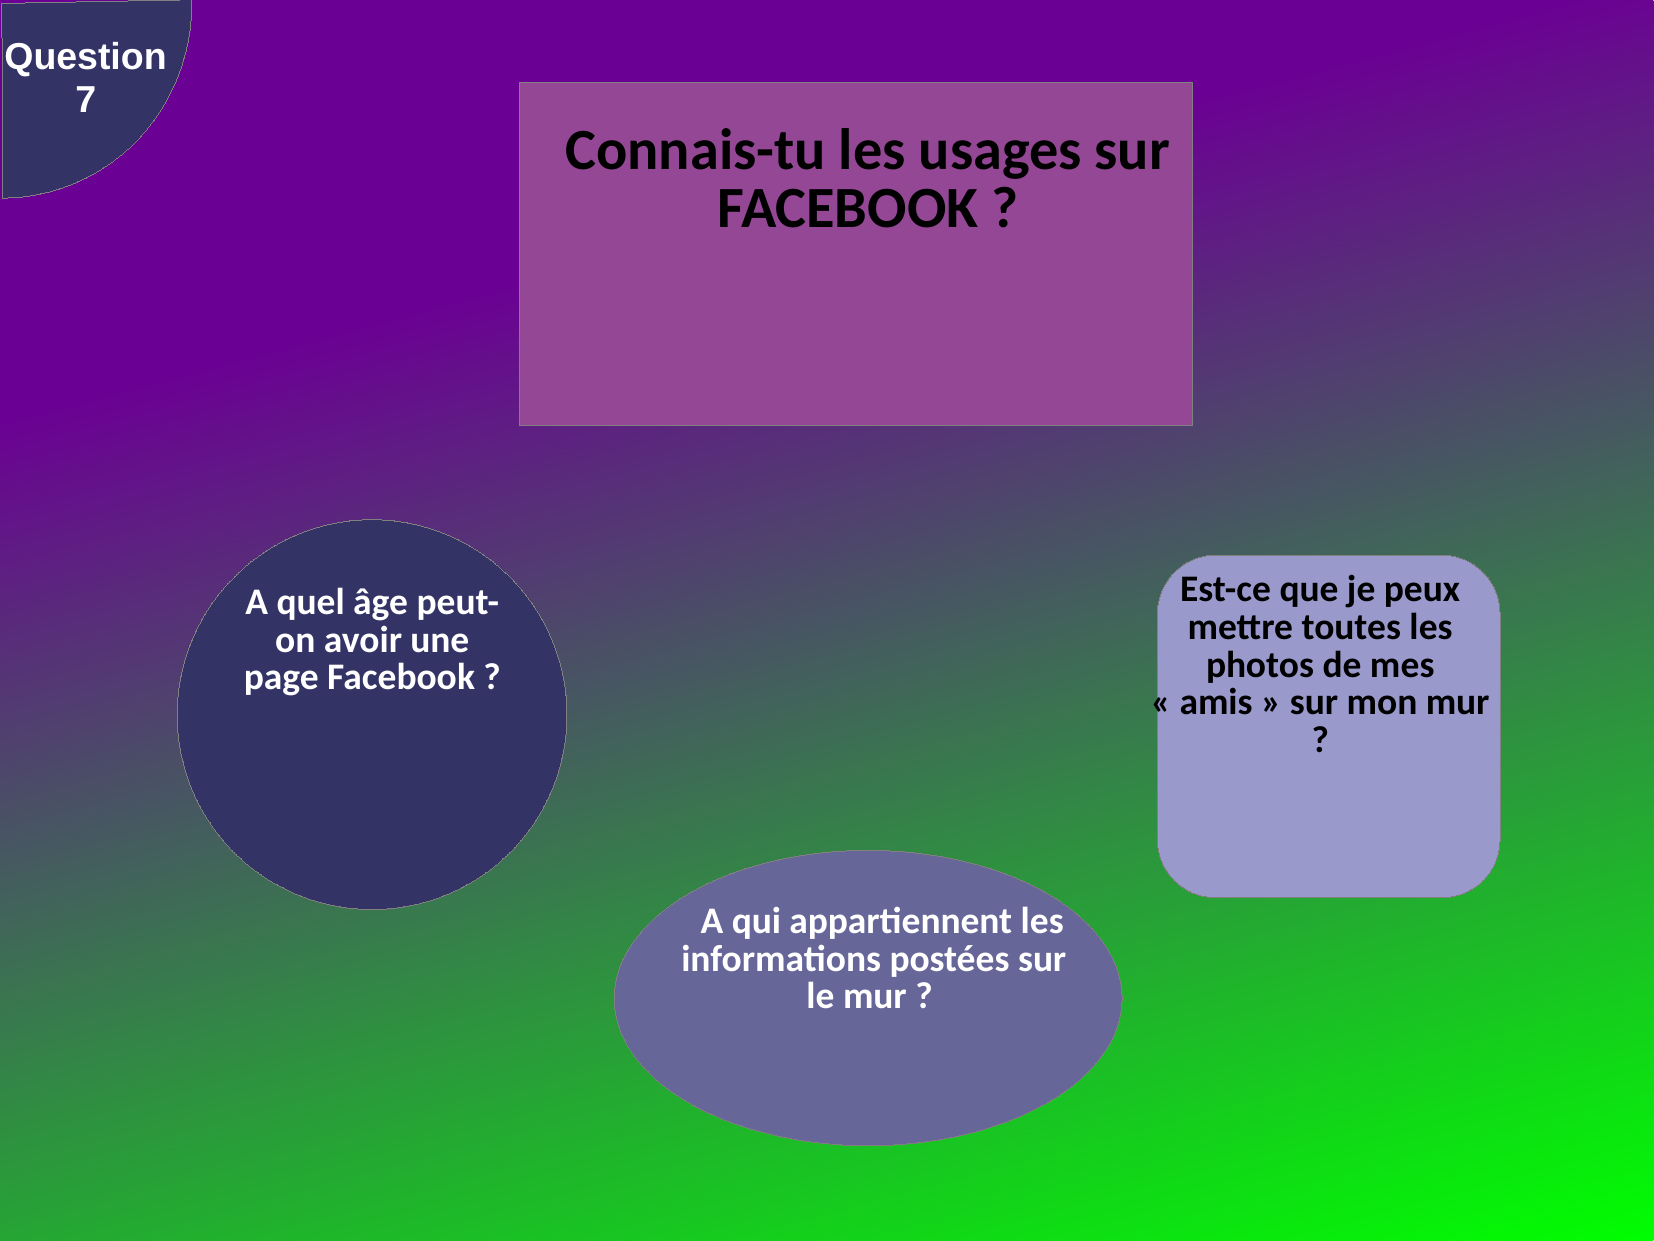

Question 7
Connais-tu les usages sur FACEBOOK ?
Est-ce que je peux mettre toutes les photos de mes « amis » sur mon mur ?
A quel âge peut-on avoir une page Facebook ?
 A qui appartiennent les informations postées sur le mur ?